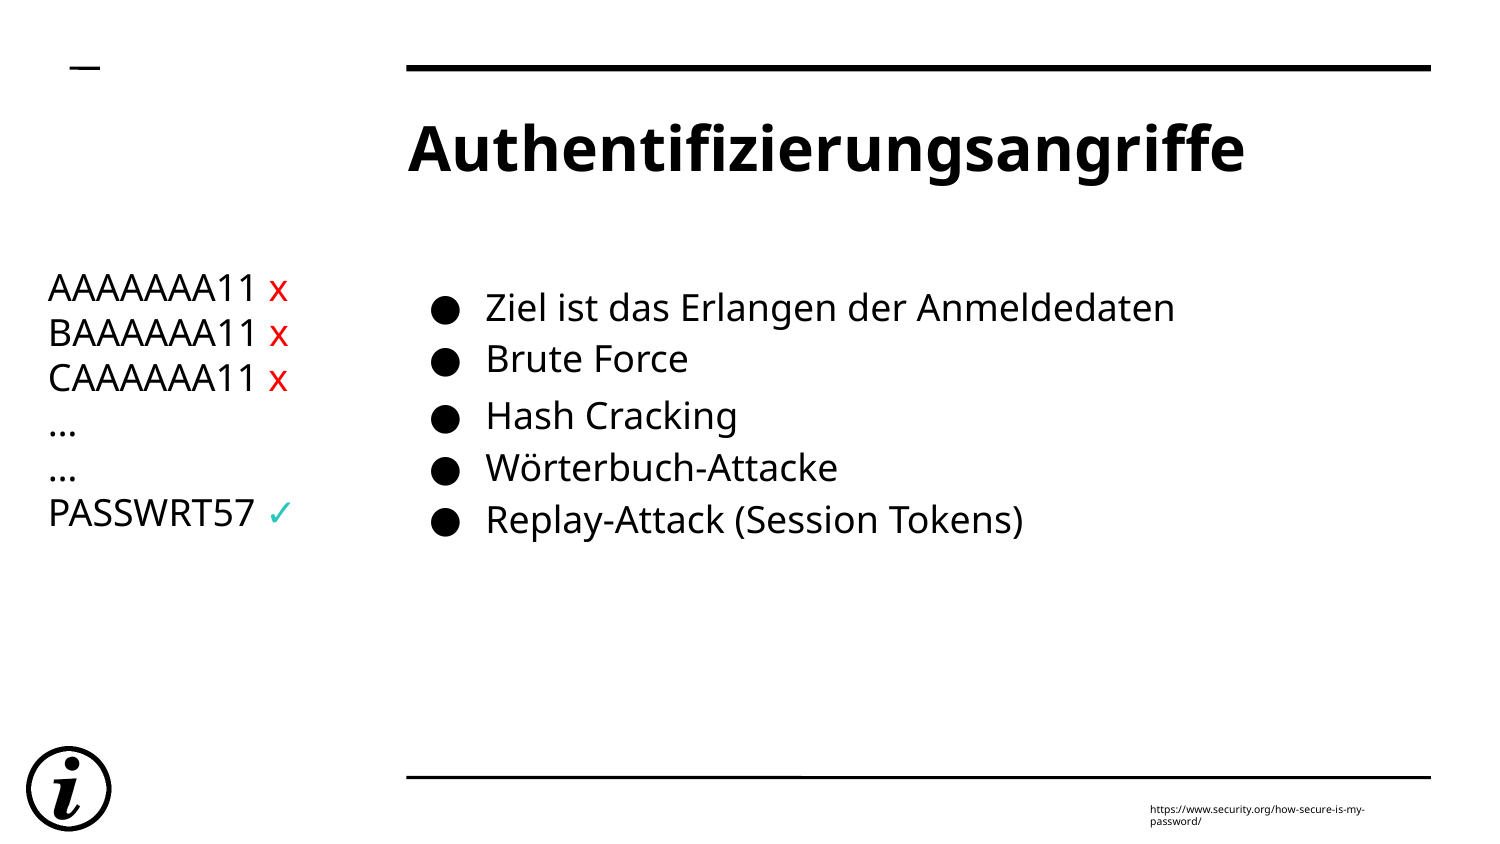

# Authentifizierungsangriffe
AAAAAAA11 x
BAAAAAA11 x
CAAAAAA11 x
…
…
PASSWRT57 ✓
Ziel ist das Erlangen der Anmeldedaten
Brute Force
Hash Cracking
Wörterbuch-Attacke
Replay-Attack (Session Tokens)
https://www.security.org/how-secure-is-my-password/